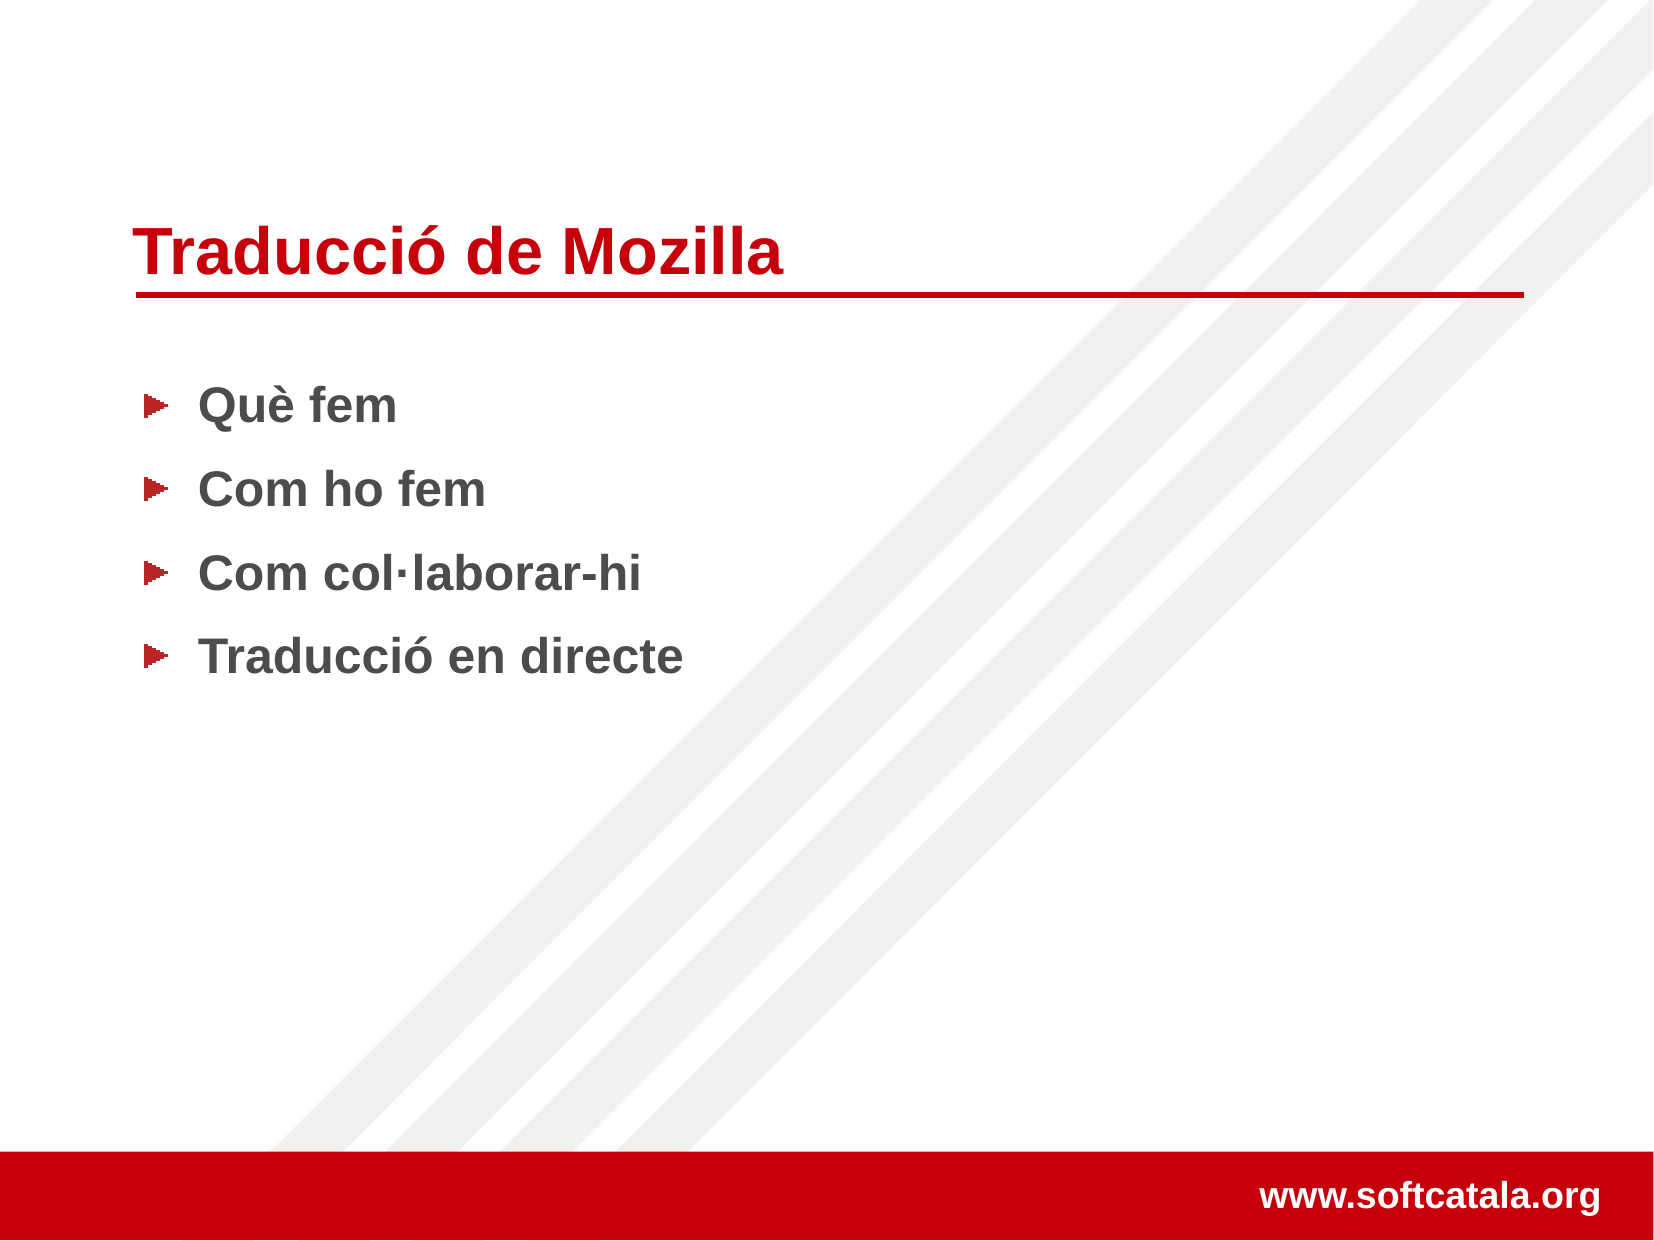

Traducció de Mozilla
Què fem
Com ho fem
Com col·laborar-hi
Traducció en directe
 www.softcatala.org